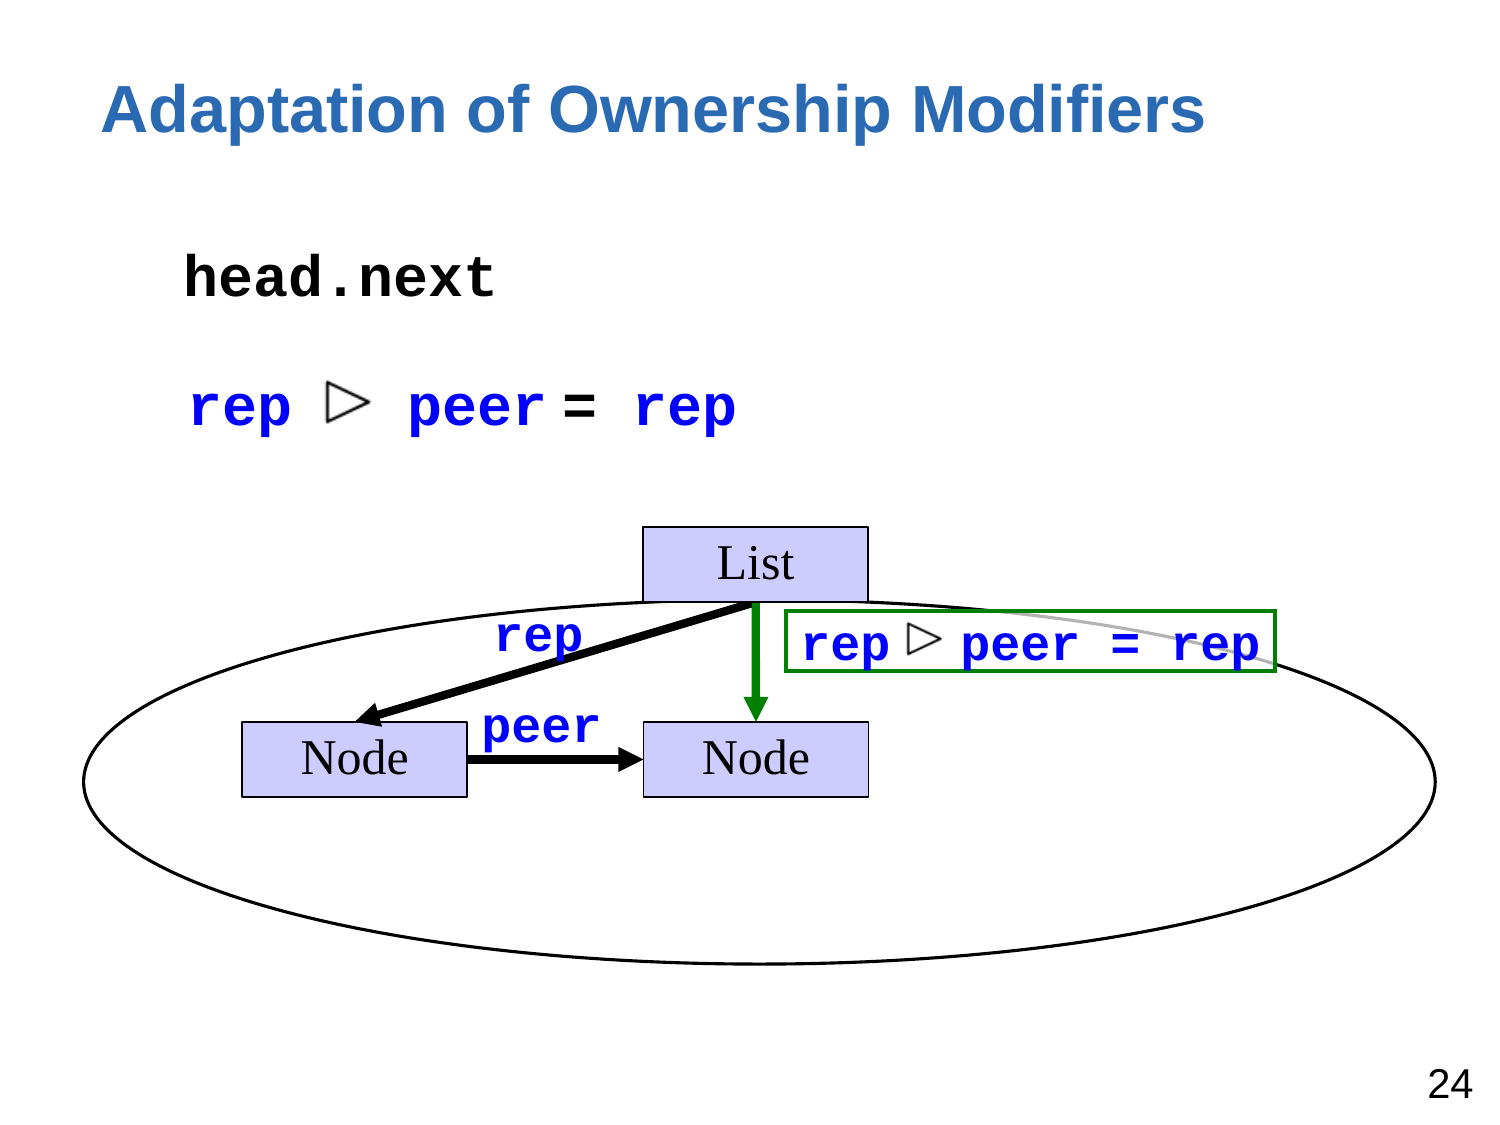

# Adaptation of Ownership Modifiers
head.next
			rep 	 peer	= rep
List
rep
rep peer = rep
peer
Node
Node
24